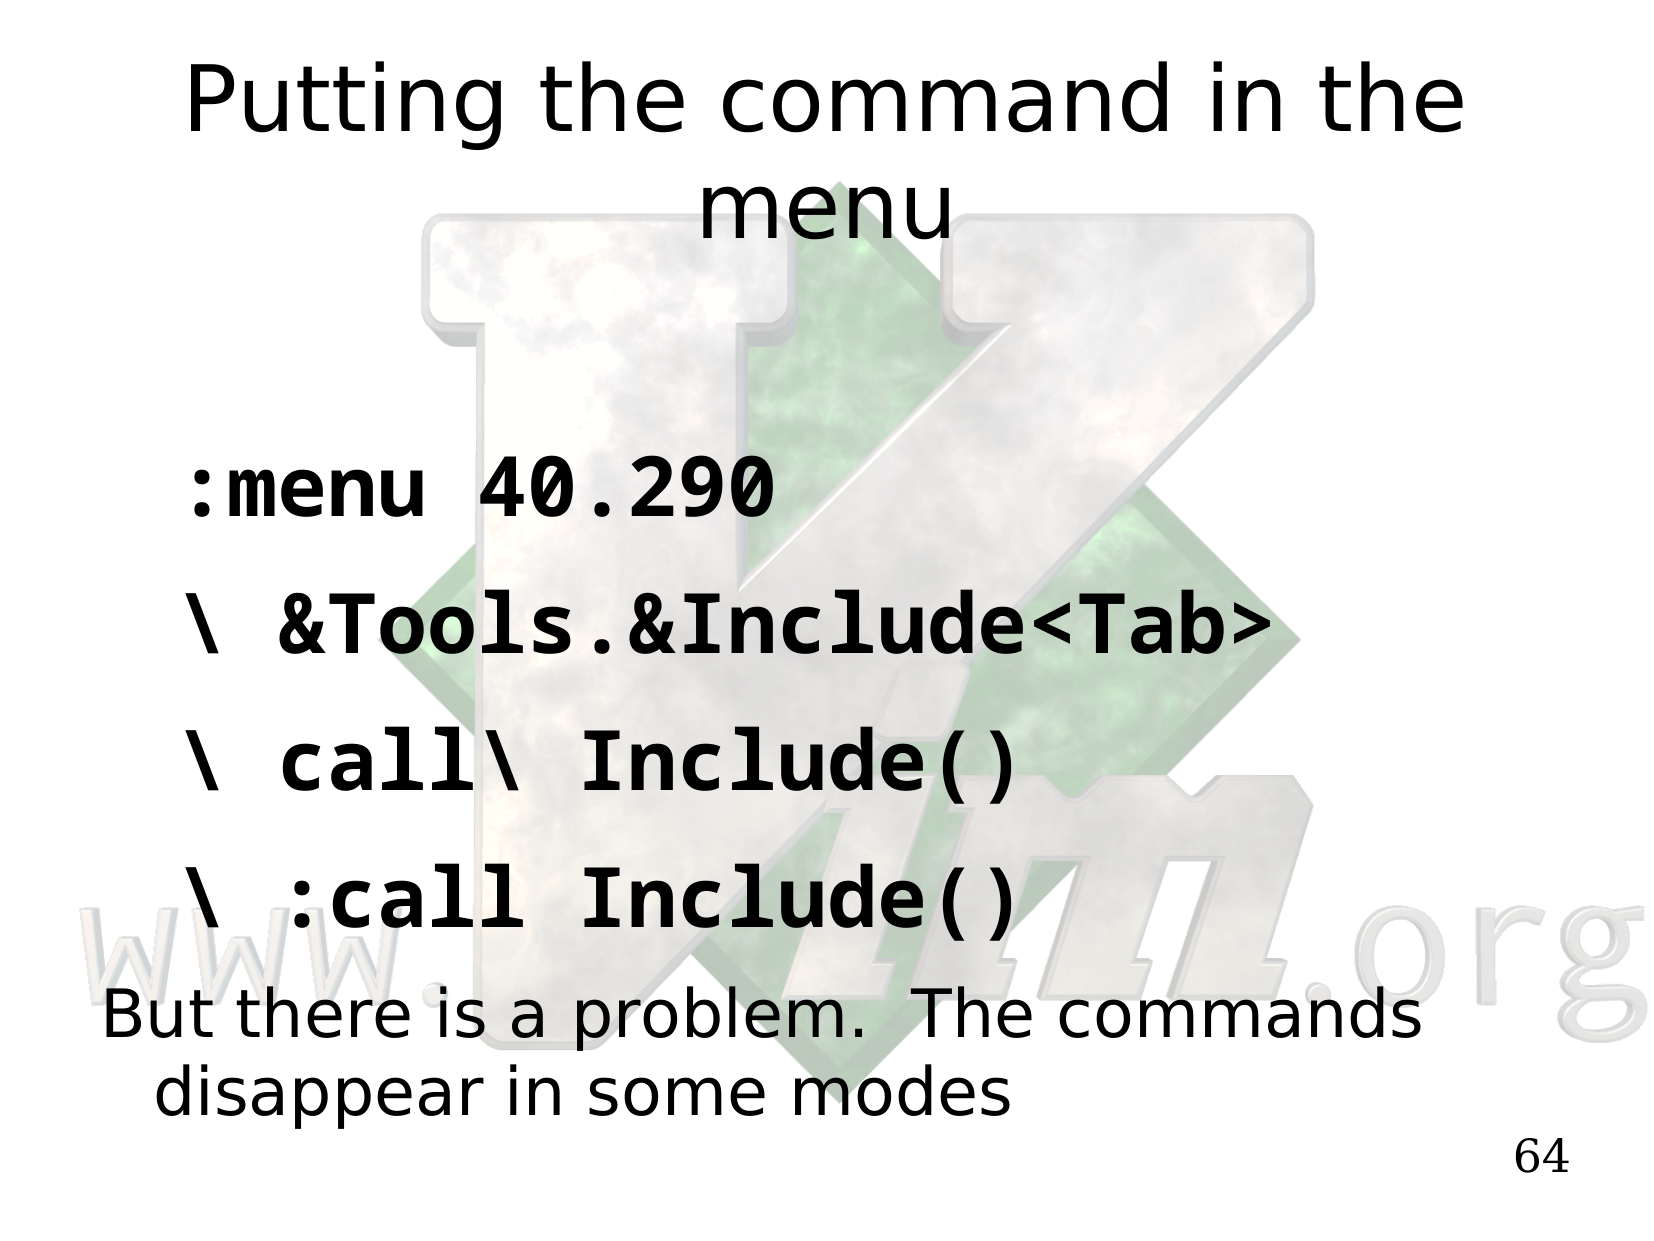

# Putting the command in the menu
:menu 40.290
\ &Tools.&Include<Tab>
\ call\ Include()
\ :call Include()
But there is a problem. The commands disappear in some modes
64